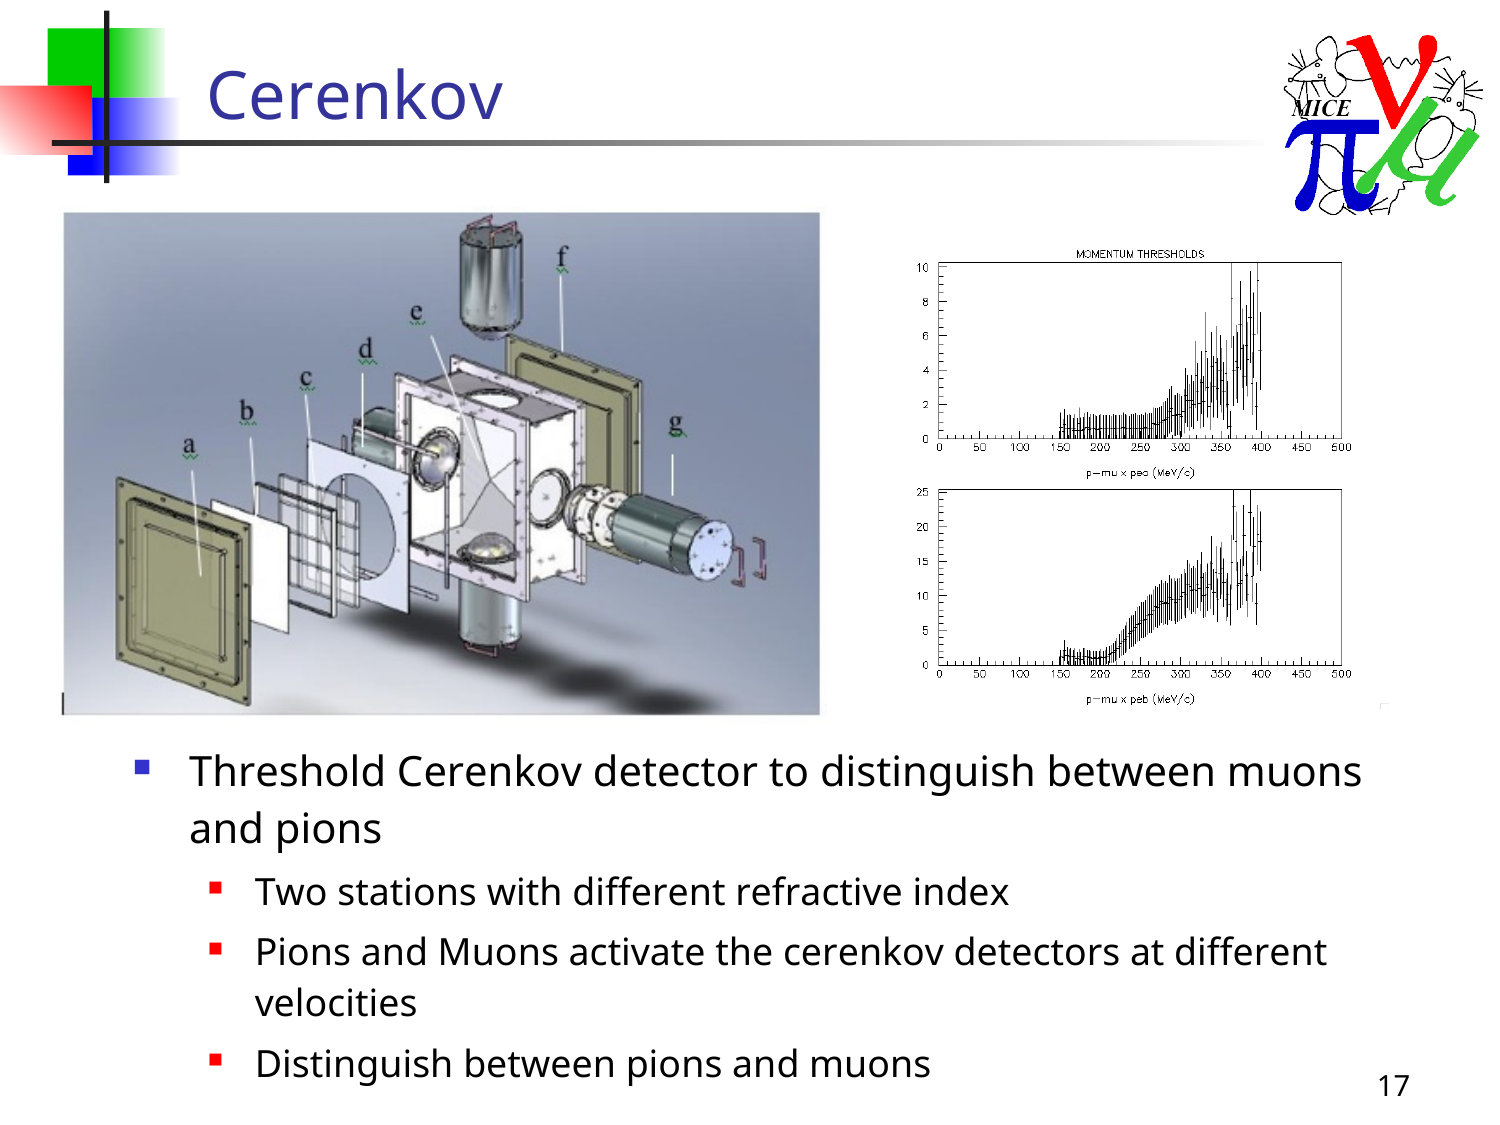

# Cerenkov
Threshold Cerenkov detector to distinguish between muons and pions
Two stations with different refractive index
Pions and Muons activate the cerenkov detectors at different velocities
Distinguish between pions and muons
17